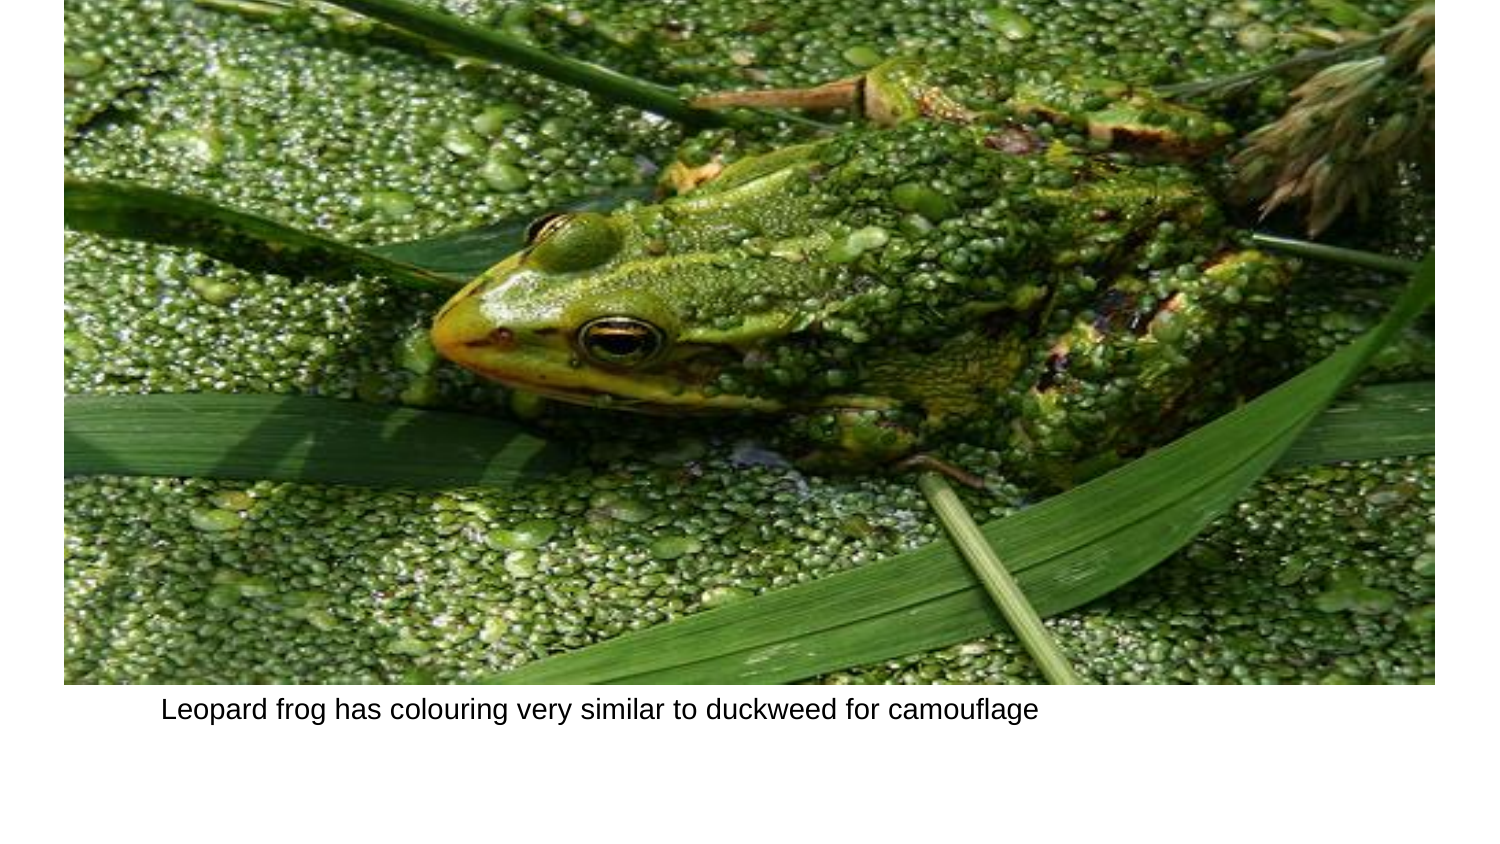

#
Leopard frog has colouring very similar to duckweed for camouflage